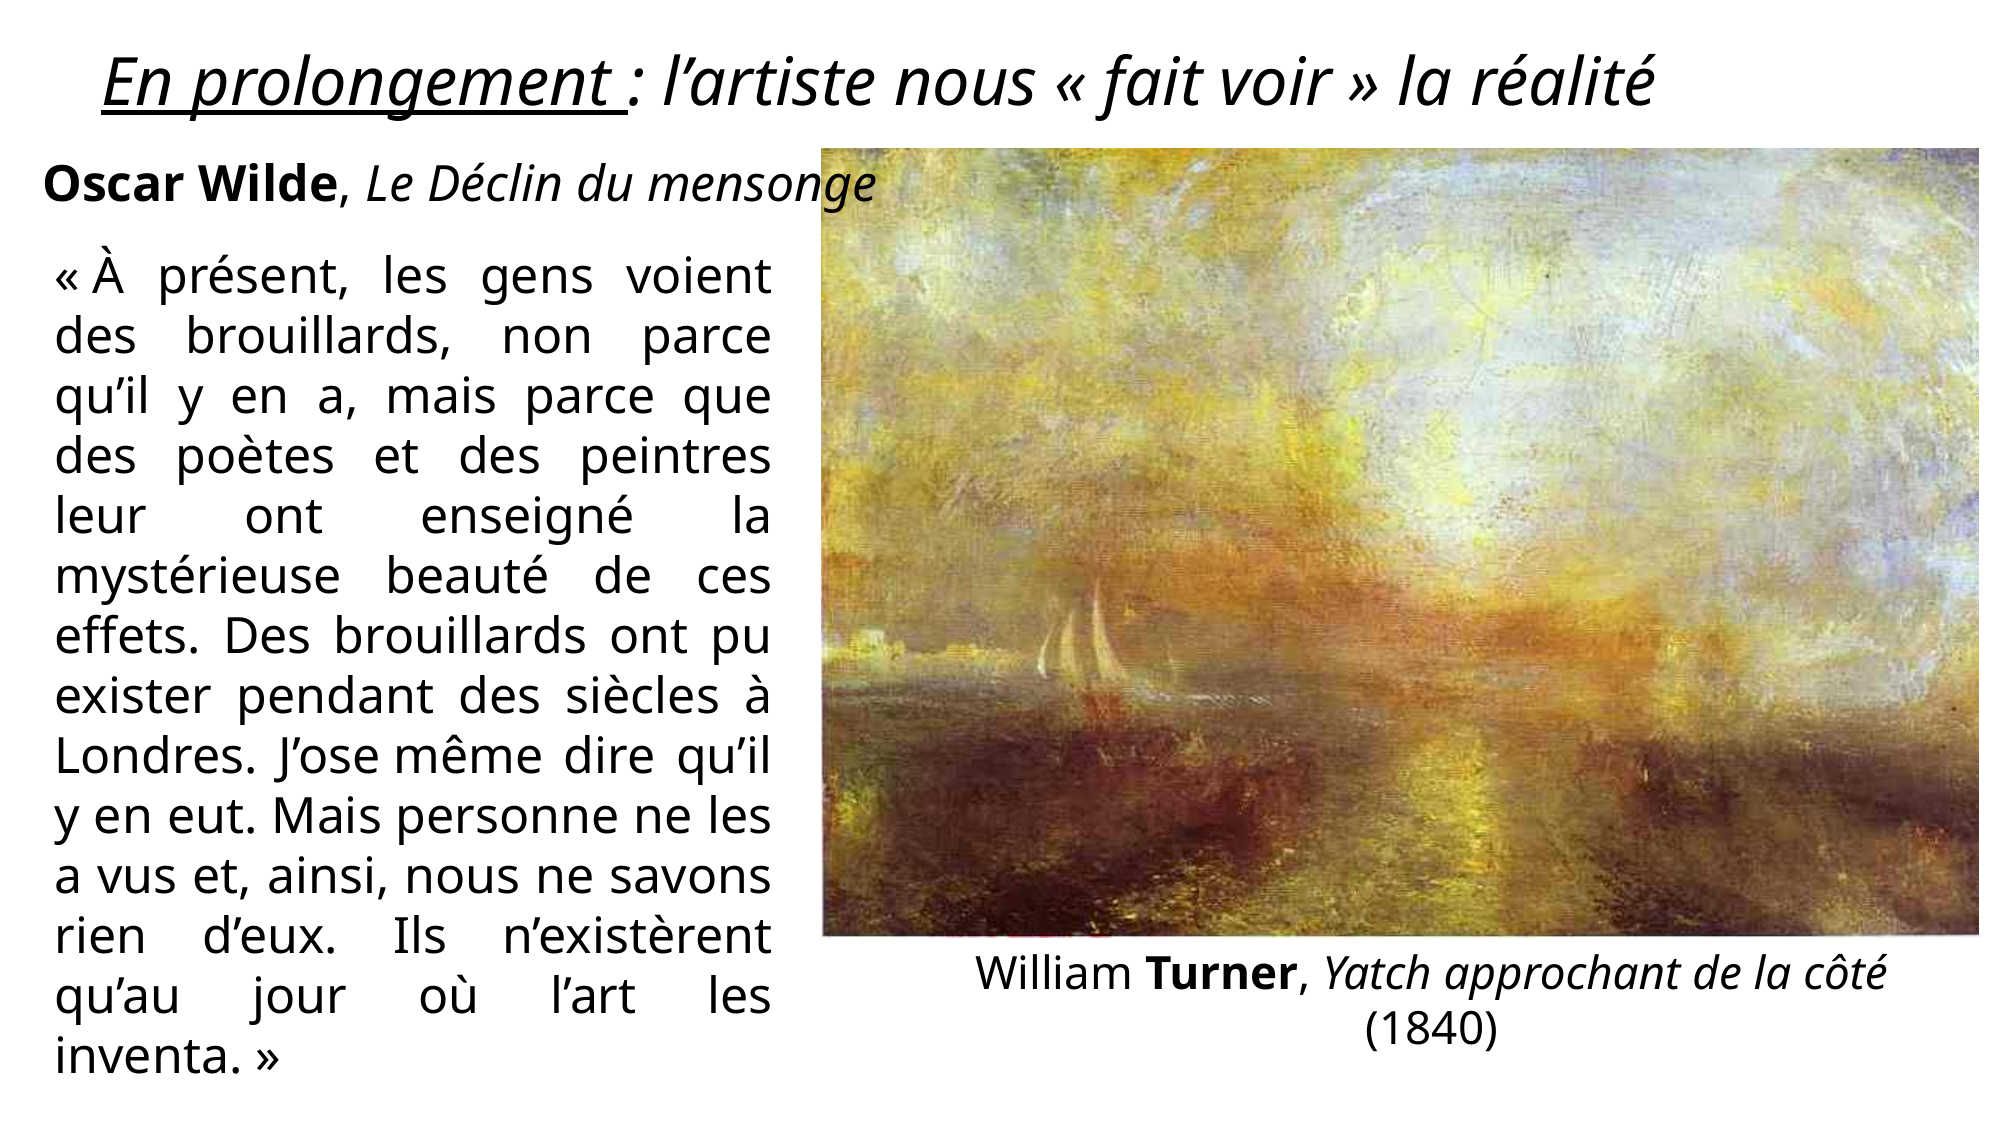

En prolongement : l’artiste nous « fait voir » la réalité
Oscar Wilde, Le Déclin du mensonge
« À présent, les gens voient des brouillards, non parce qu’il y en a, mais parce que des poètes et des peintres leur ont enseigné la mystérieuse beauté de ces effets. Des brouillards ont pu exister pendant des siècles à Londres. J’ose même dire qu’il y en eut. Mais personne ne les a vus et, ainsi, nous ne savons rien d’eux. Ils n’existèrent qu’au jour où l’art les inventa. »
William Turner, Yatch approchant de la côté (1840)